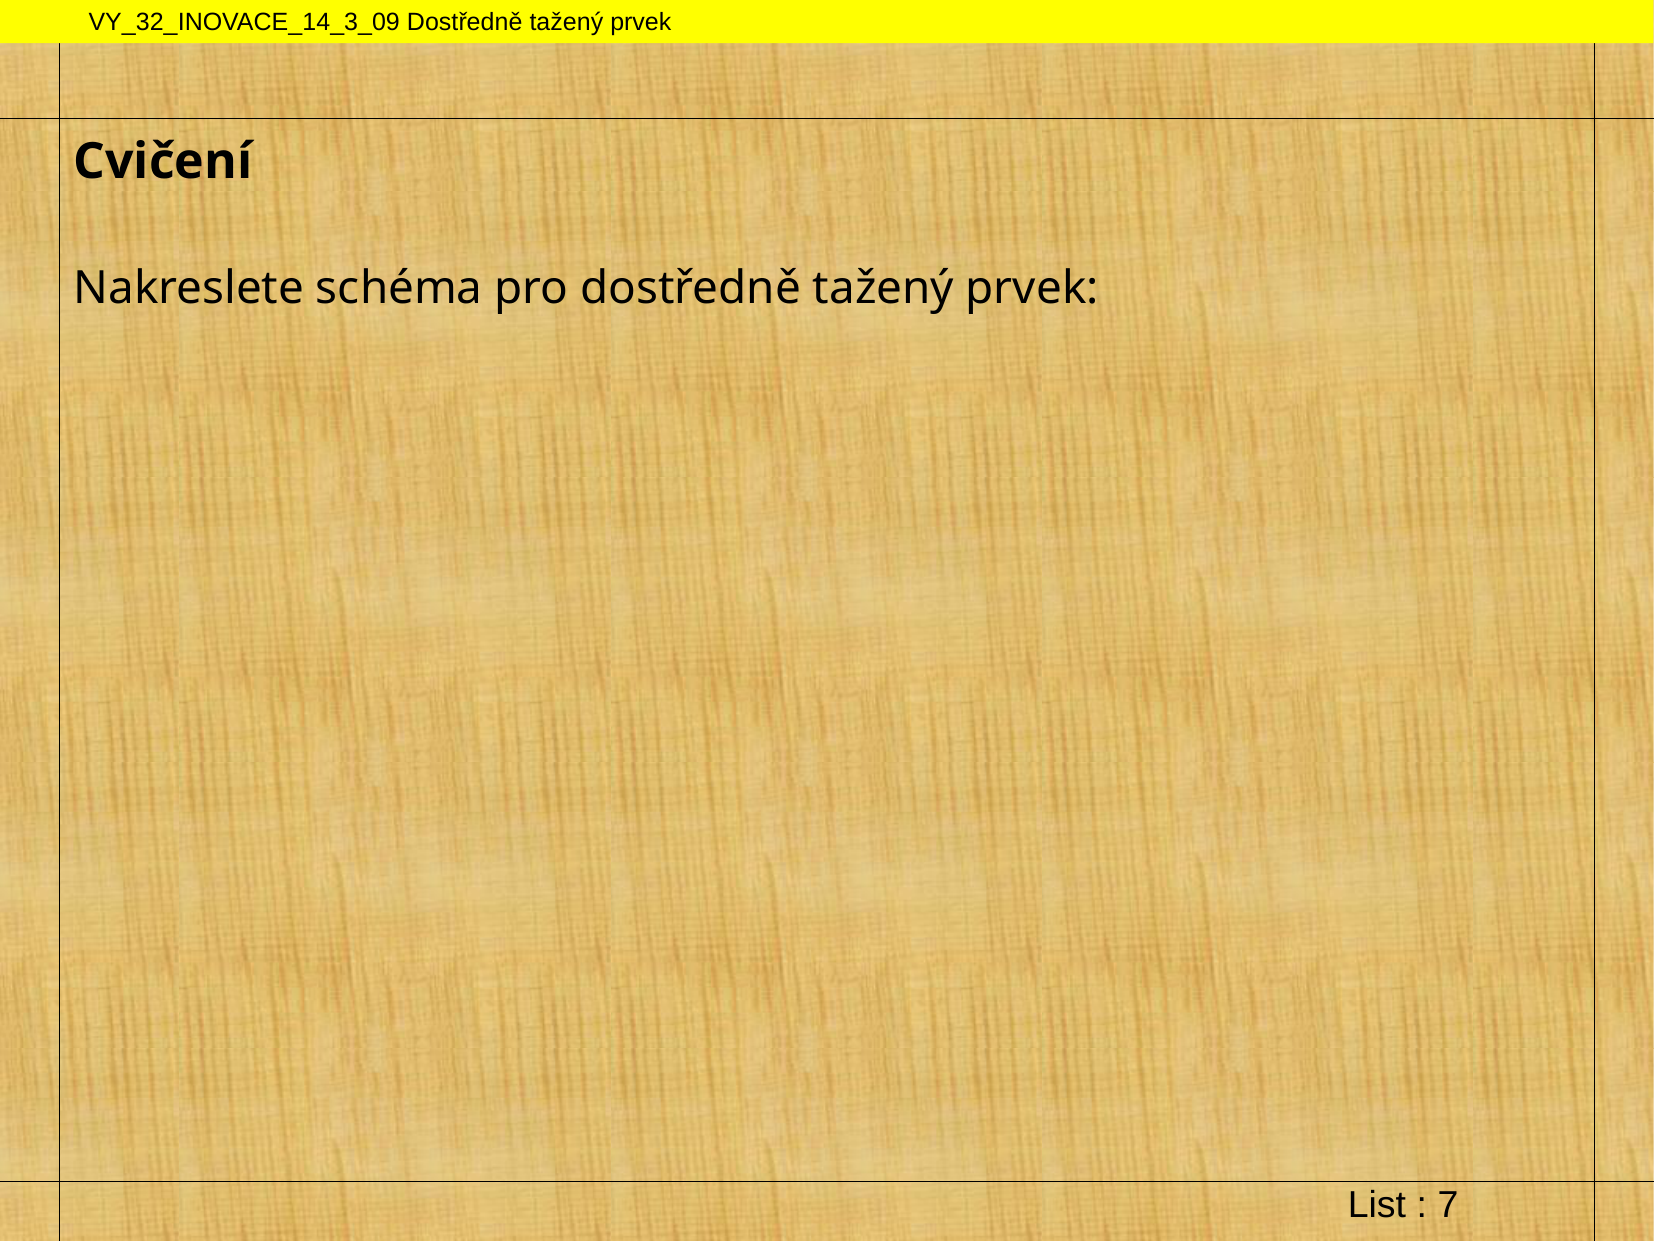

VY_32_INOVACE_14_3_09 Dostředně tažený prvek
Cvičení
Nakreslete schéma pro dostředně tažený prvek:
List :